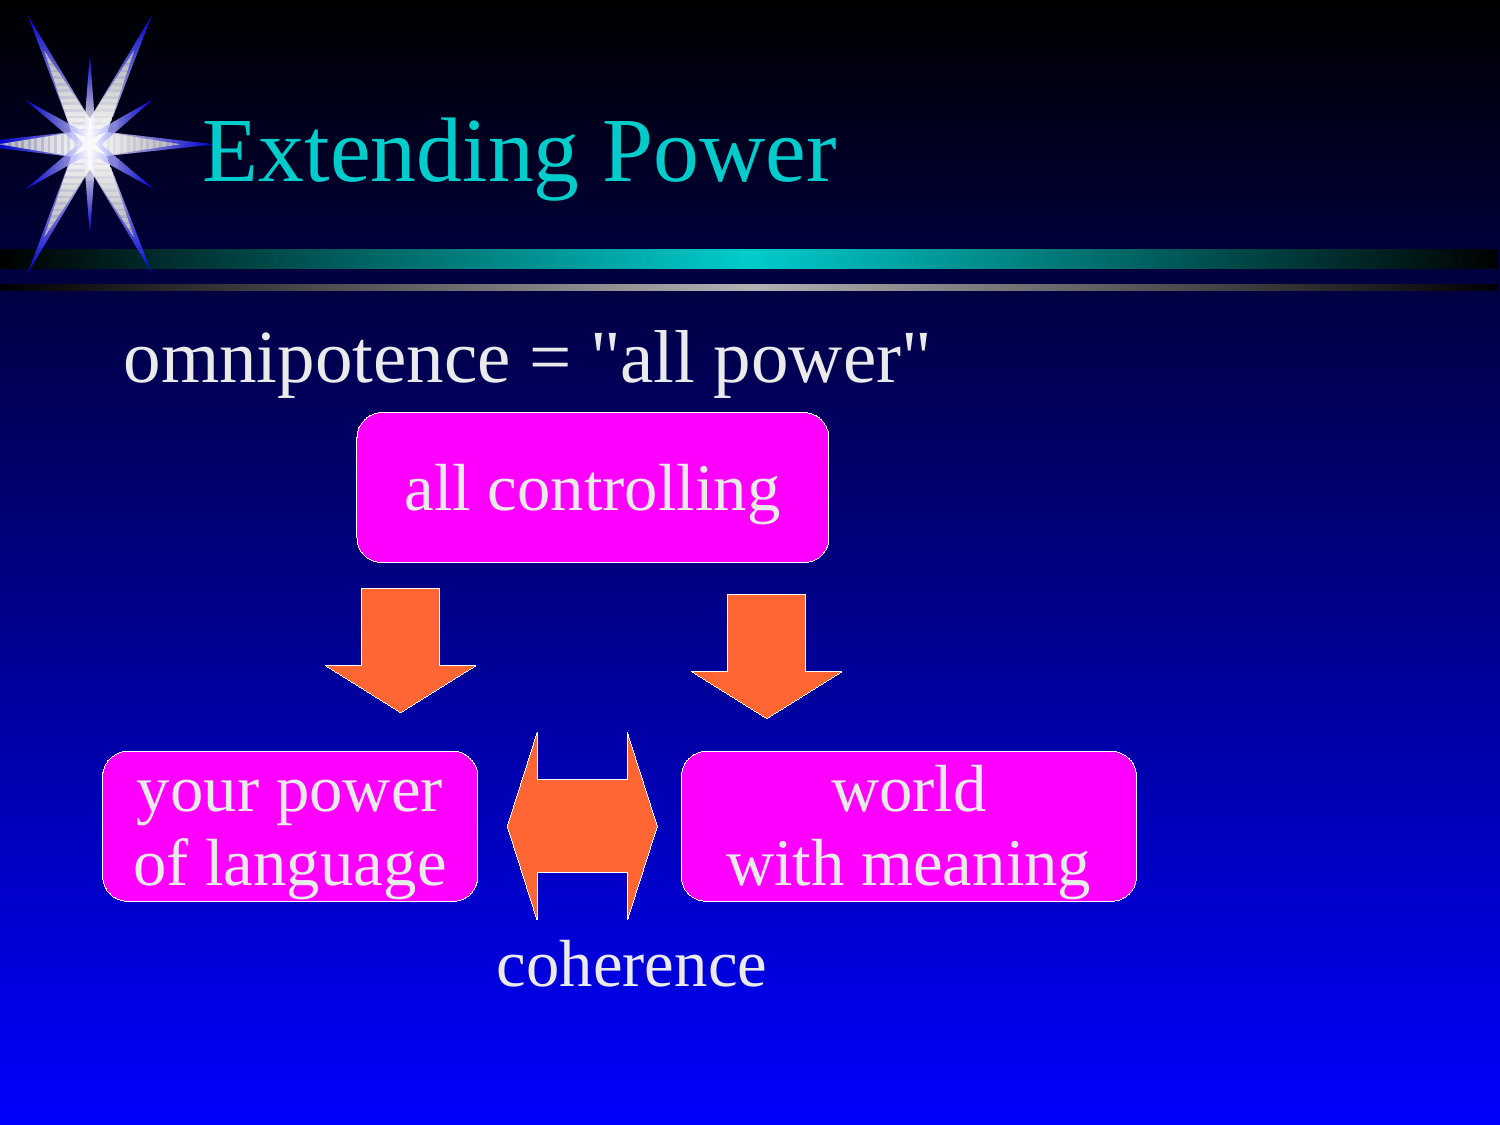

# Extending Power
omnipotence = "all power"
all controlling
your power
of language
world
with meaning
coherence